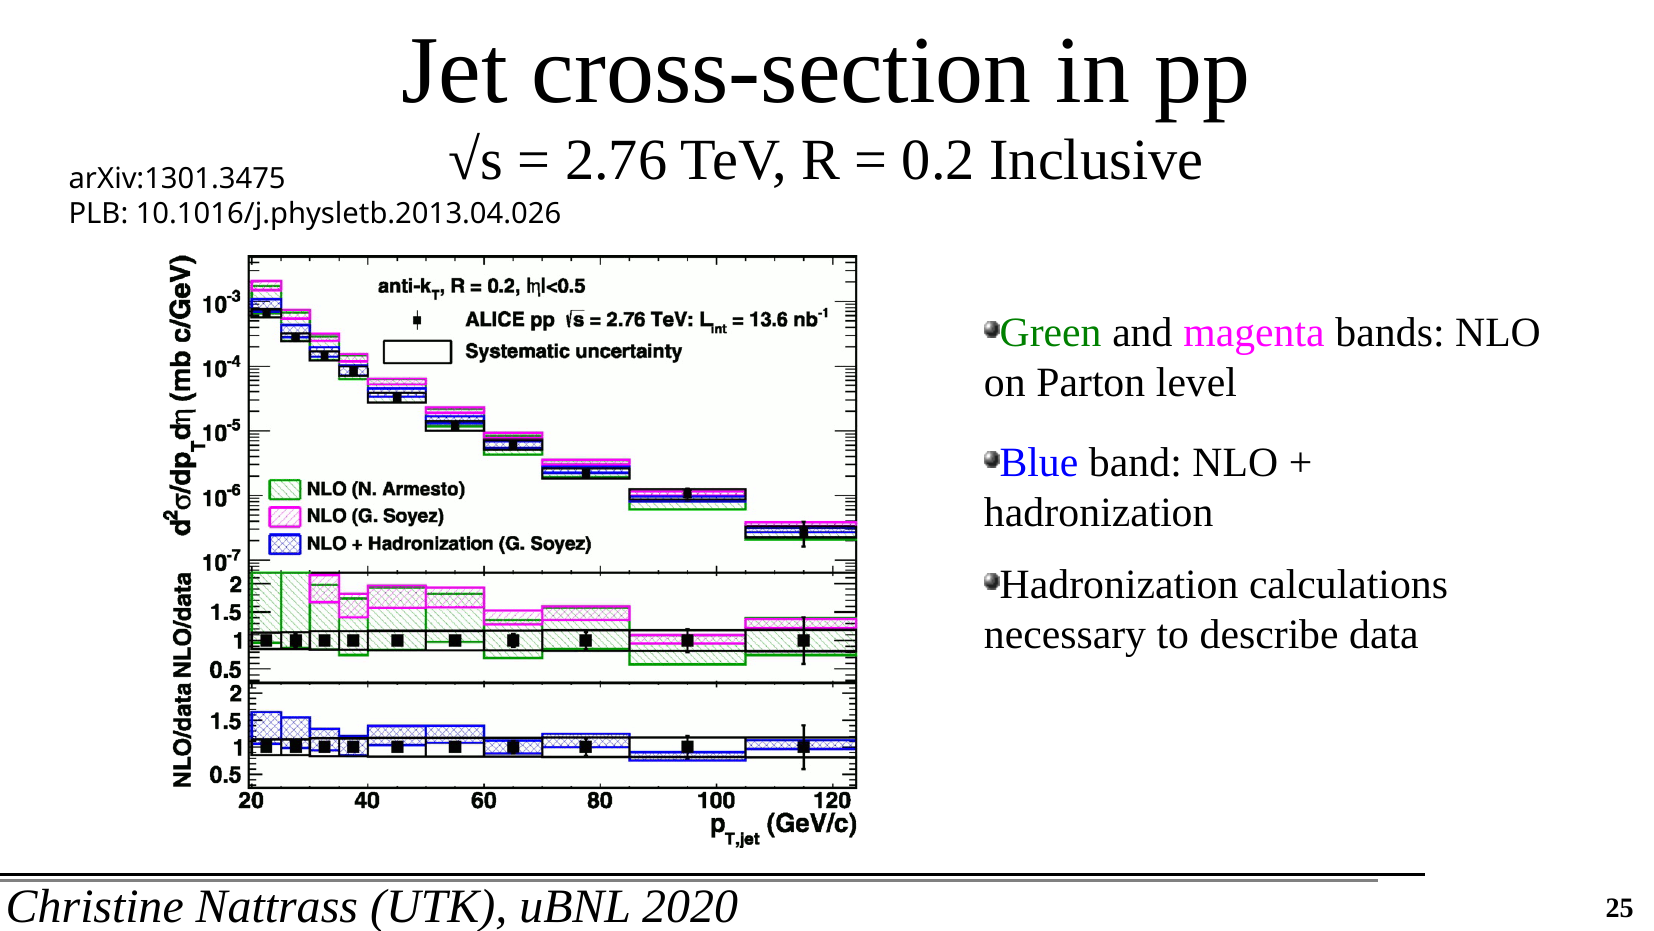

# Jet cross-section in pp √s = 2.76 TeV, R = 0.2 Inclusive
arXiv:1301.3475
PLB: 10.1016/j.physletb.2013.04.026
Green and magenta bands: NLO on Parton level
Blue band: NLO + hadronization
Hadronization calculations necessary to describe data